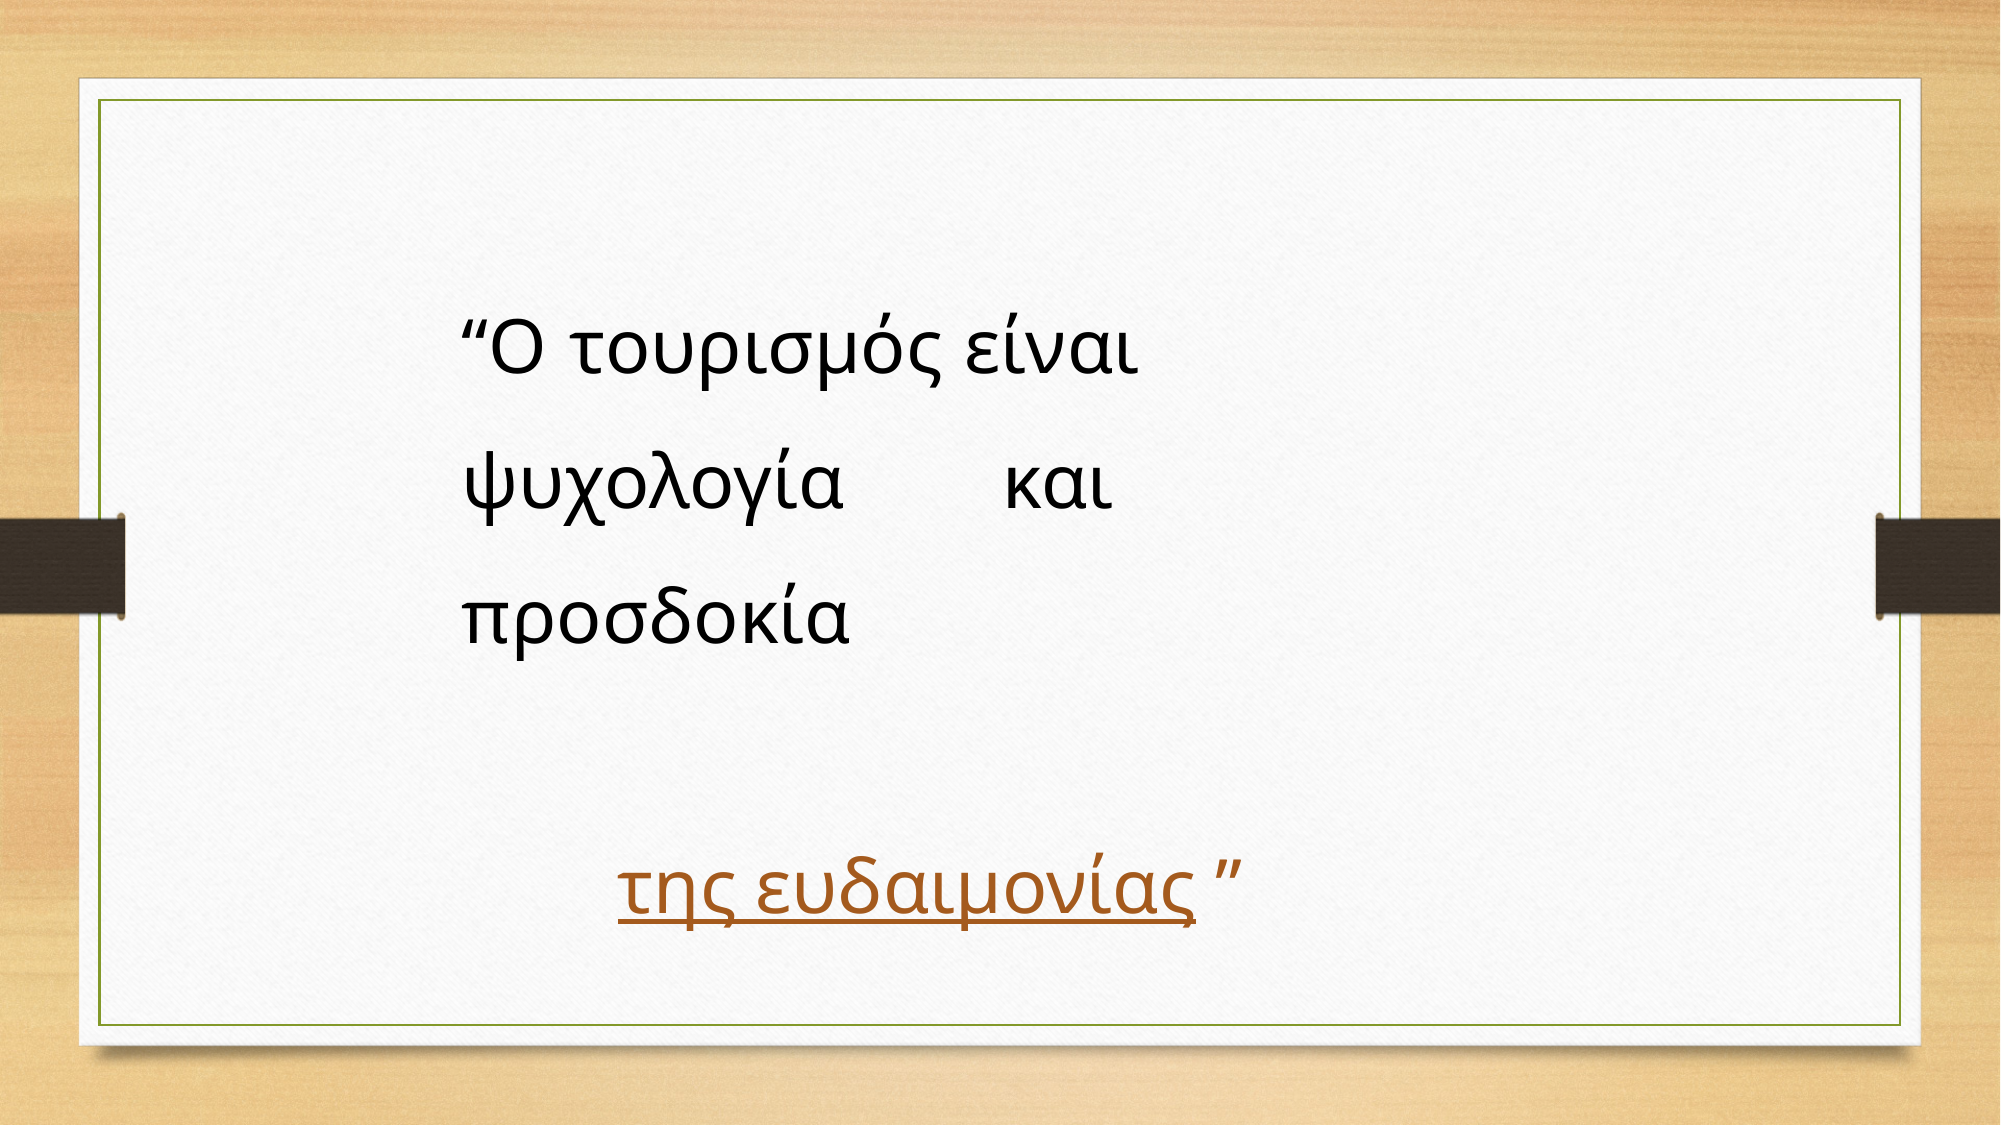

“Ο τουρισμός είναι ψυχολογία και προσδοκία
 της ευδαιμονίας ”